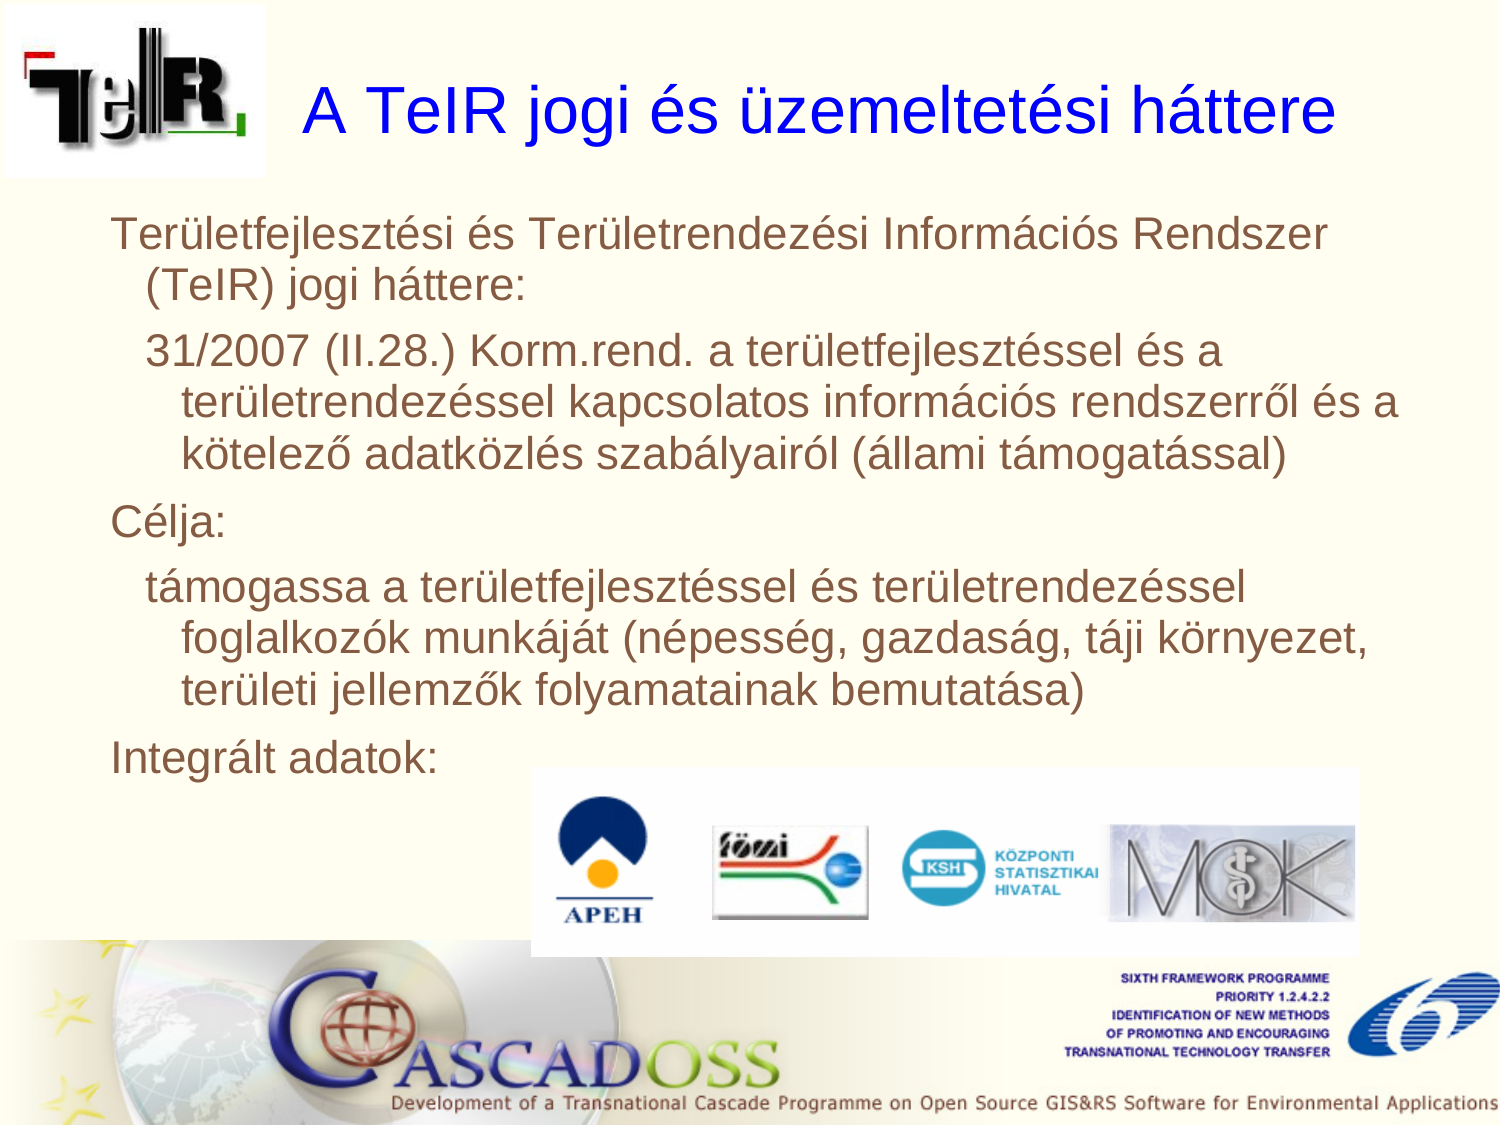

# A TeIR jogi és üzemeltetési háttere
Területfejlesztési és Területrendezési Információs Rendszer (TeIR) jogi háttere:
31/2007 (II.28.) Korm.rend. a területfejlesztéssel és a területrendezéssel kapcsolatos információs rendszerről és a kötelező adatközlés szabályairól (állami támogatással)
Célja:
támogassa a területfejlesztéssel és területrendezéssel foglalkozók munkáját (népesség, gazdaság, táji környezet, területi jellemzők folyamatainak bemutatása)
Integrált adatok: